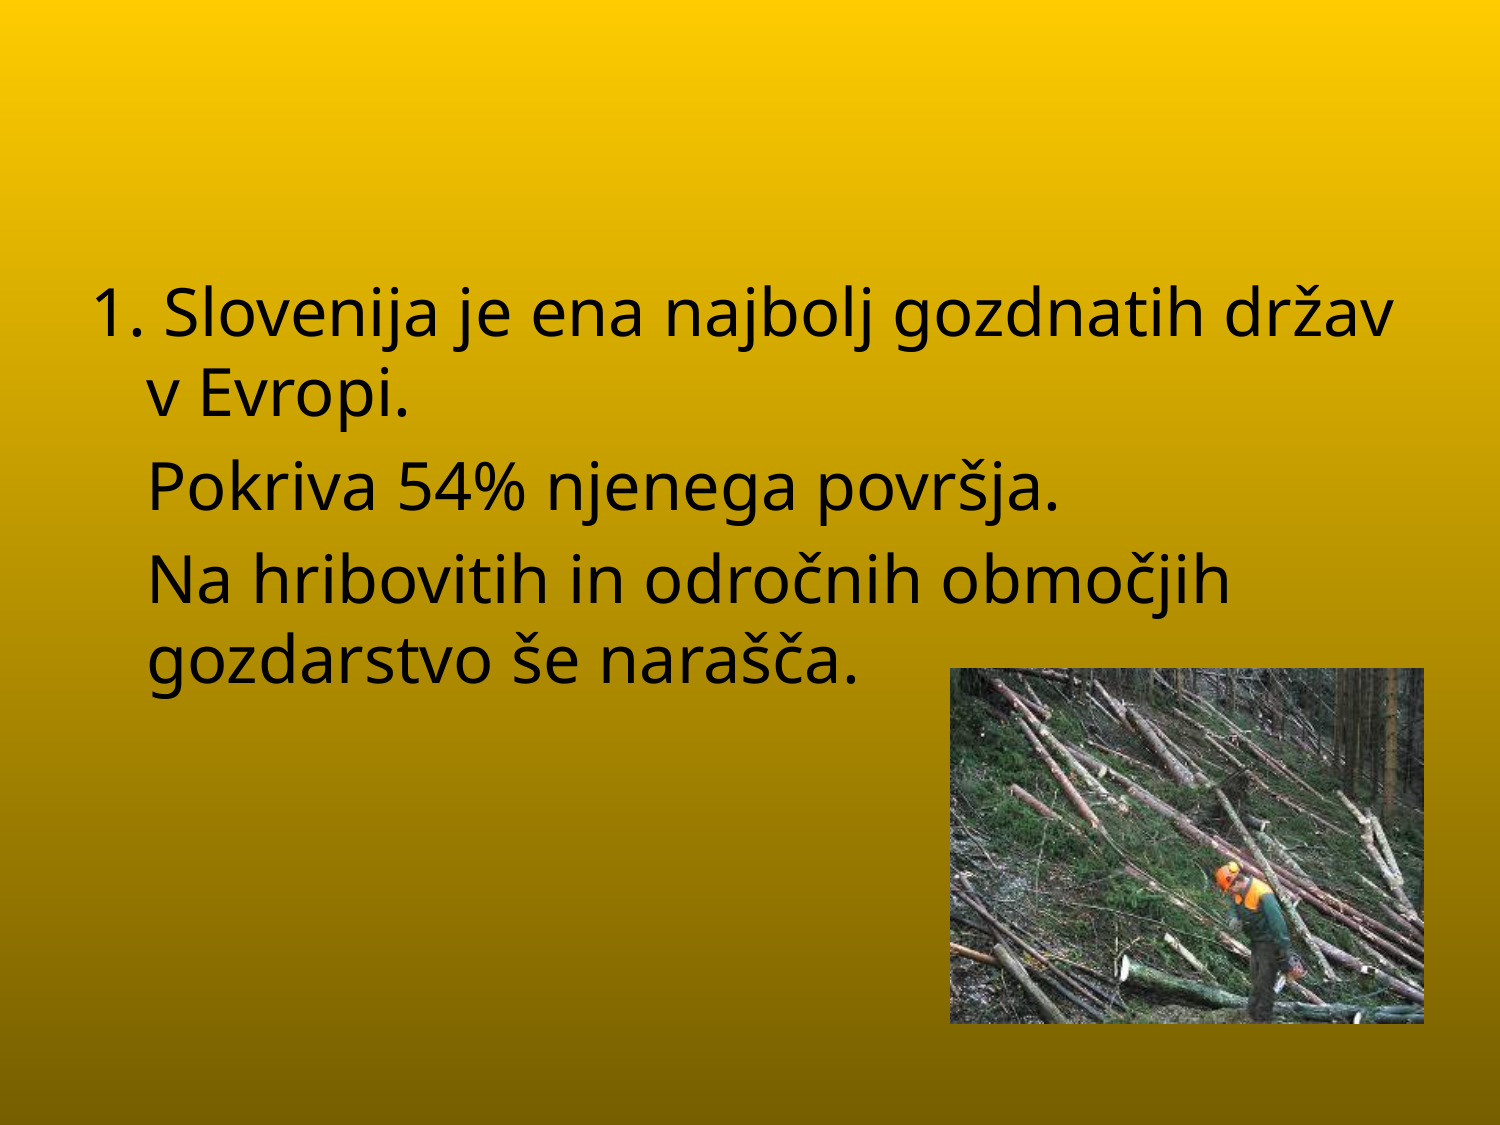

# 1. Slovenija je ena najbolj gozdnatih držav v Evropi.
	Pokriva 54% njenega površja.
	Na hribovitih in odročnih območjih gozdarstvo še narašča.